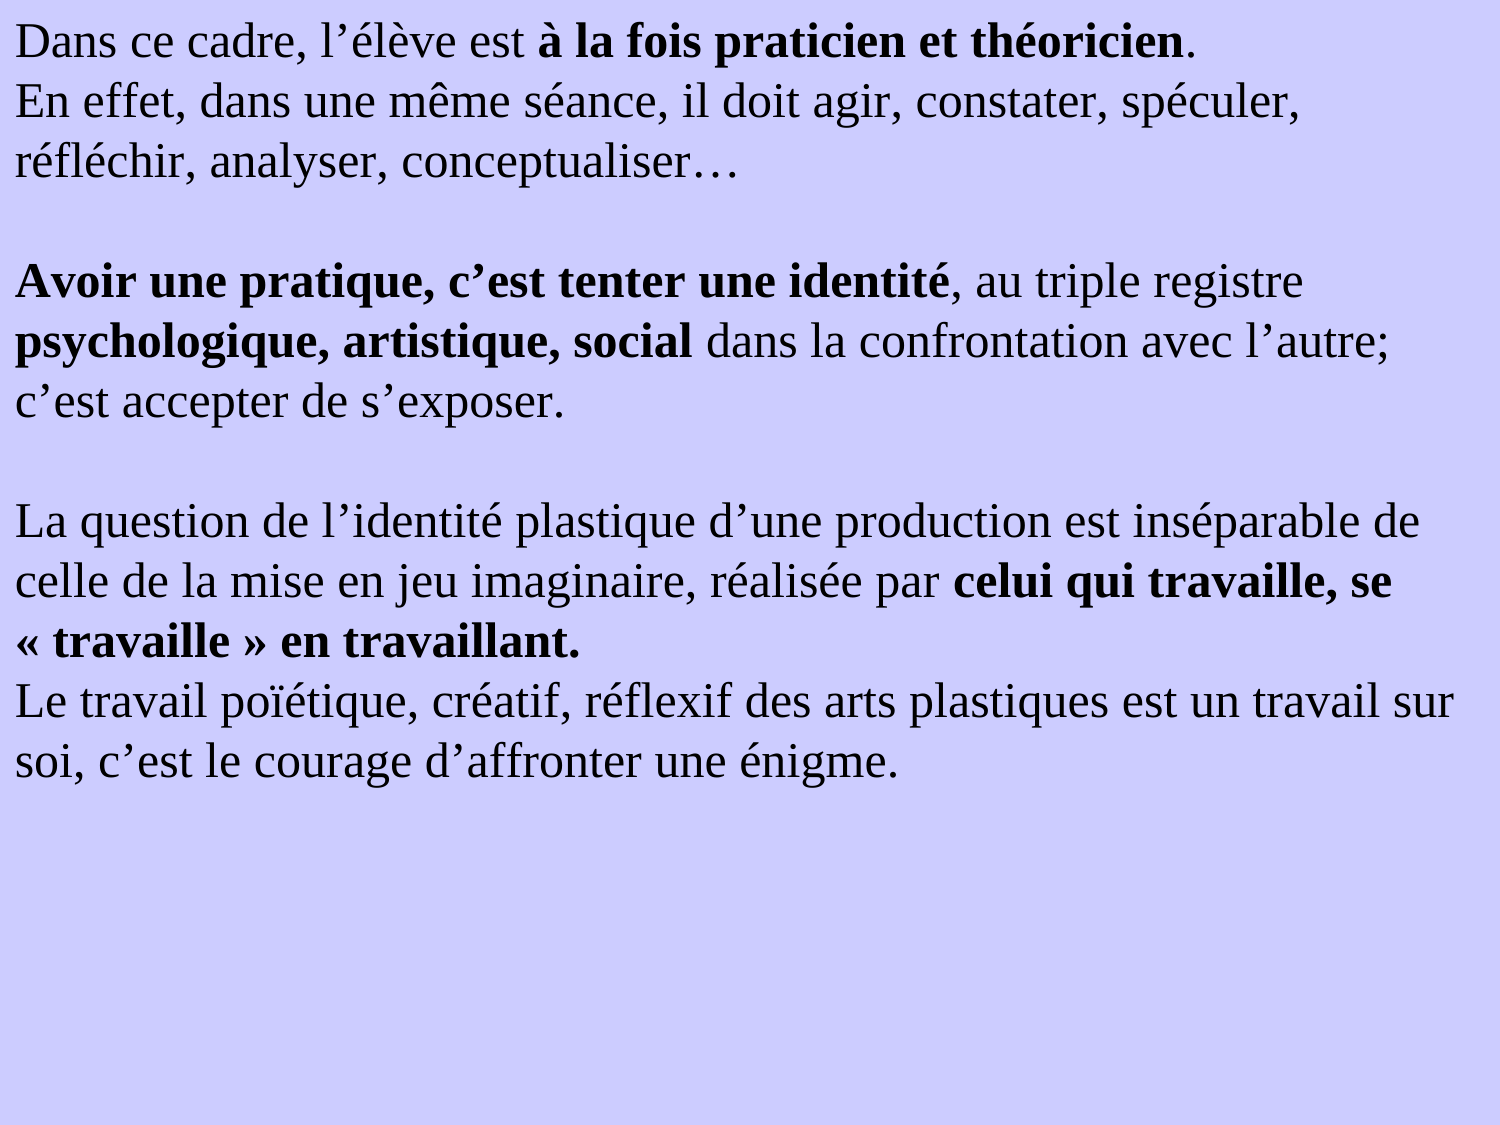

Dans ce cadre, l’élève est à la fois praticien et théoricien.
En effet, dans une même séance, il doit agir, constater, spéculer, réfléchir, analyser, conceptualiser…
Avoir une pratique, c’est tenter une identité, au triple registre psychologique, artistique, social dans la confrontation avec l’autre; c’est accepter de s’exposer.
La question de l’identité plastique d’une production est inséparable de celle de la mise en jeu imaginaire, réalisée par celui qui travaille, se « travaille » en travaillant.
Le travail poïétique, créatif, réflexif des arts plastiques est un travail sur soi, c’est le courage d’affronter une énigme.